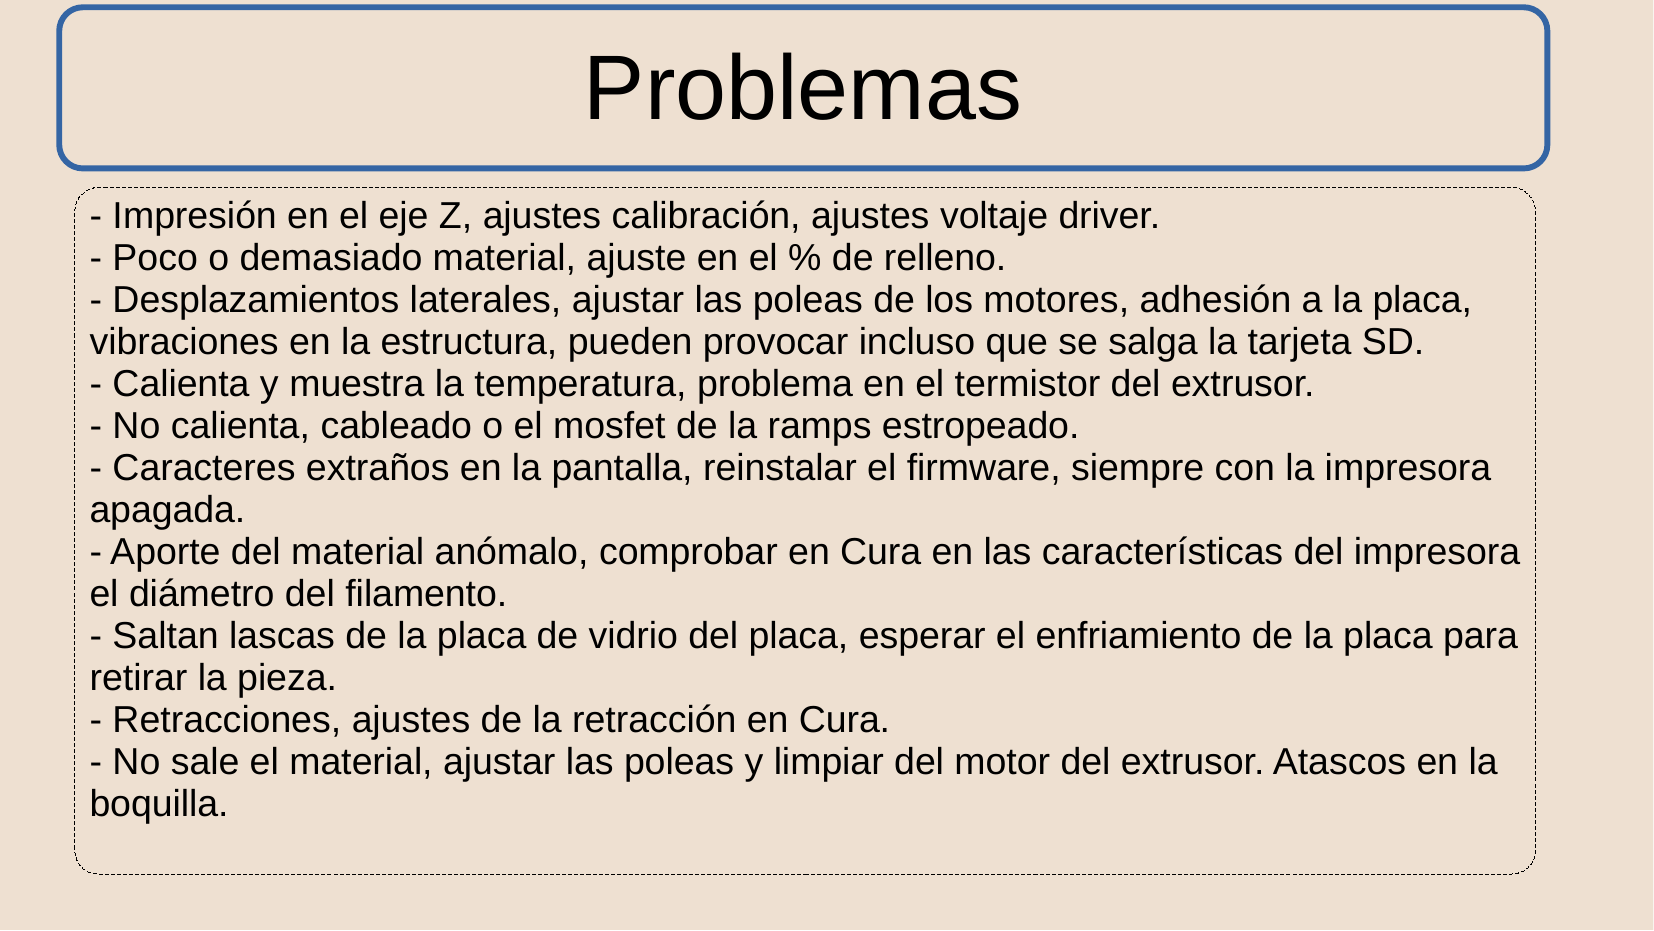

# Problemas
- Impresión en el eje Z, ajustes calibración, ajustes voltaje driver.
- Poco o demasiado material, ajuste en el % de relleno.
- Desplazamientos laterales, ajustar las poleas de los motores, adhesión a la placa,
vibraciones en la estructura, pueden provocar incluso que se salga la tarjeta SD.
- Calienta y muestra la temperatura, problema en el termistor del extrusor.
- No calienta, cableado o el mosfet de la ramps estropeado.
- Caracteres extraños en la pantalla, reinstalar el firmware, siempre con la impresora
apagada.
- Aporte del material anómalo, comprobar en Cura en las características del impresora
el diámetro del filamento.
- Saltan lascas de la placa de vidrio del placa, esperar el enfriamiento de la placa para
retirar la pieza.
- Retracciones, ajustes de la retracción en Cura.
- No sale el material, ajustar las poleas y limpiar del motor del extrusor. Atascos en la
boquilla.